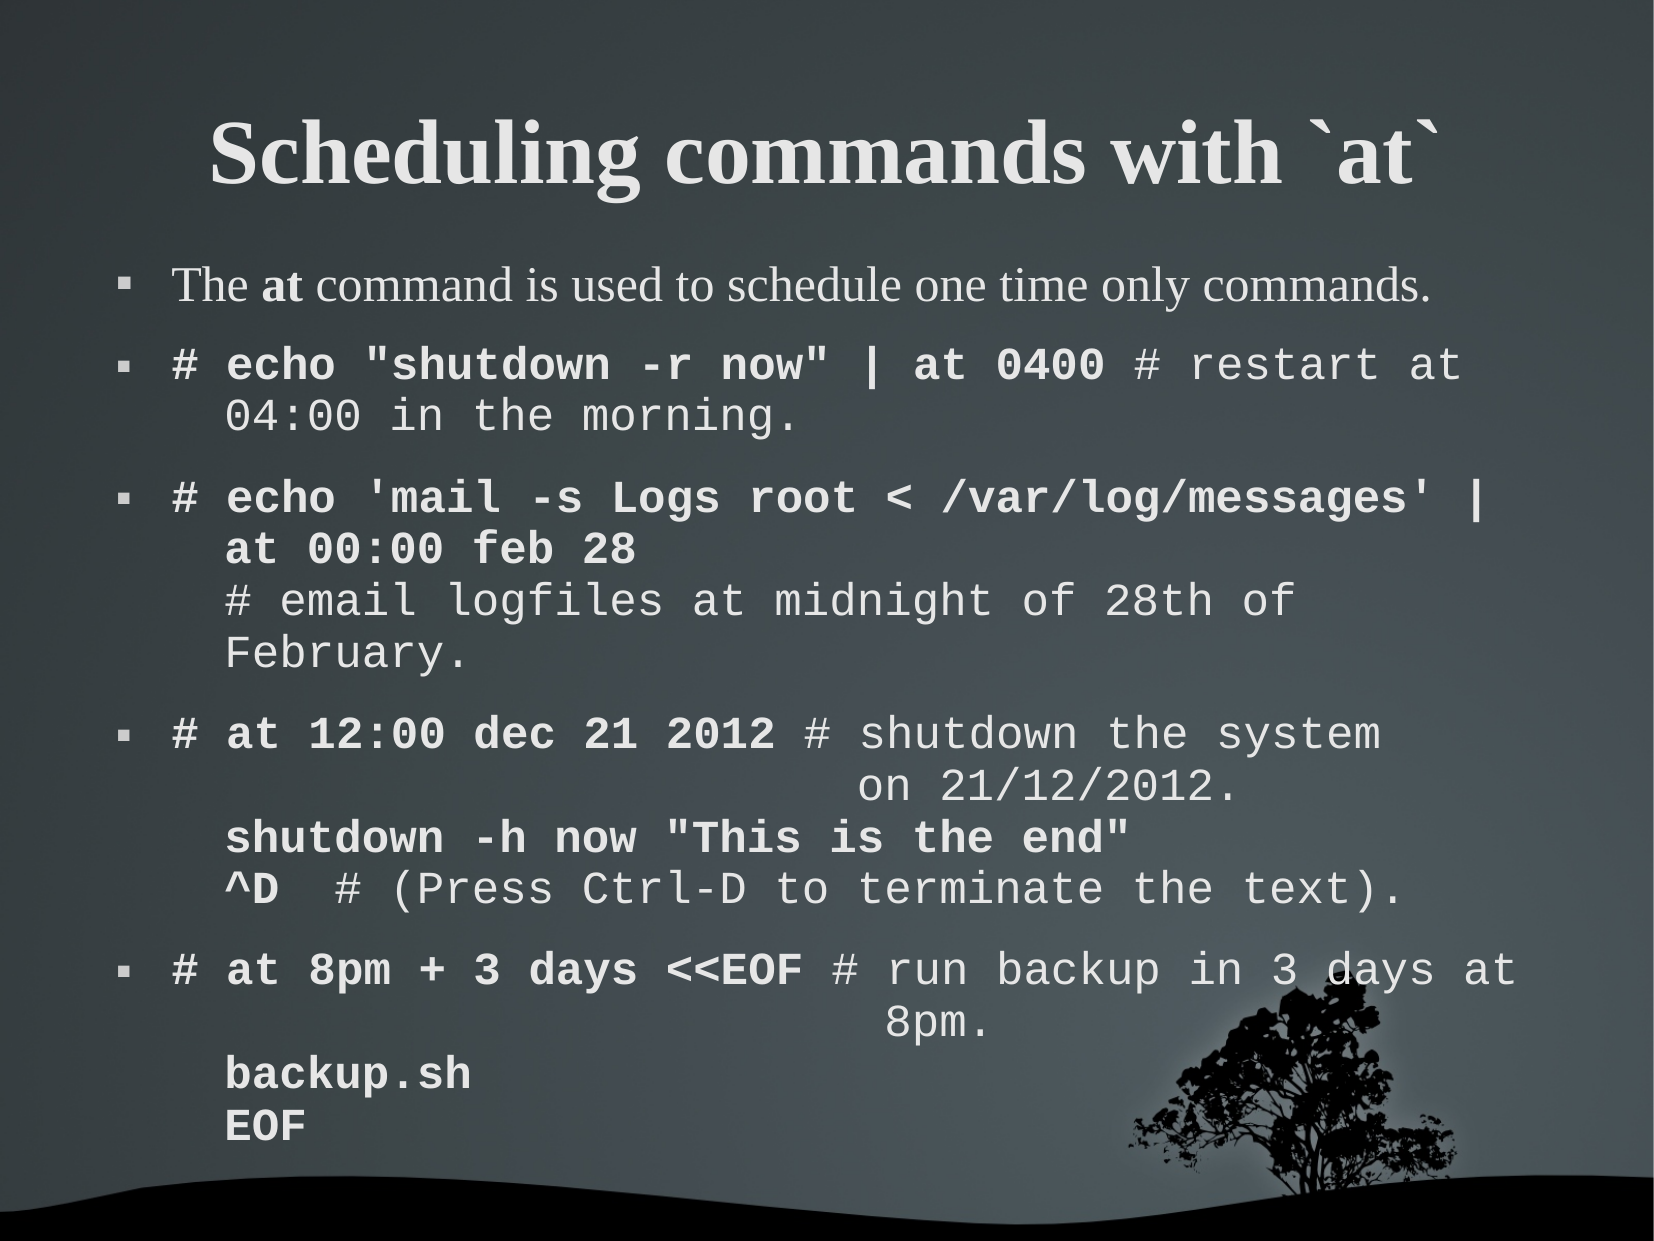

Scheduling commands with `at`
# The at command is used to schedule one time only commands.
# echo "shutdown -r now" | at 0400 # restart at 04:00 in the morning.
# echo 'mail -s Logs root < /var/log/messages' | at 00:00 feb 28 # email logfiles at midnight of 28th of February.
# at 12:00 dec 21 2012 # shutdown the system on 21/12/2012. shutdown -h now "This is the end" ^D # (Press Ctrl-D to terminate the text).
# at 8pm + 3 days <<EOF # run backup in 3 days at 8pm. backup.sh EOF